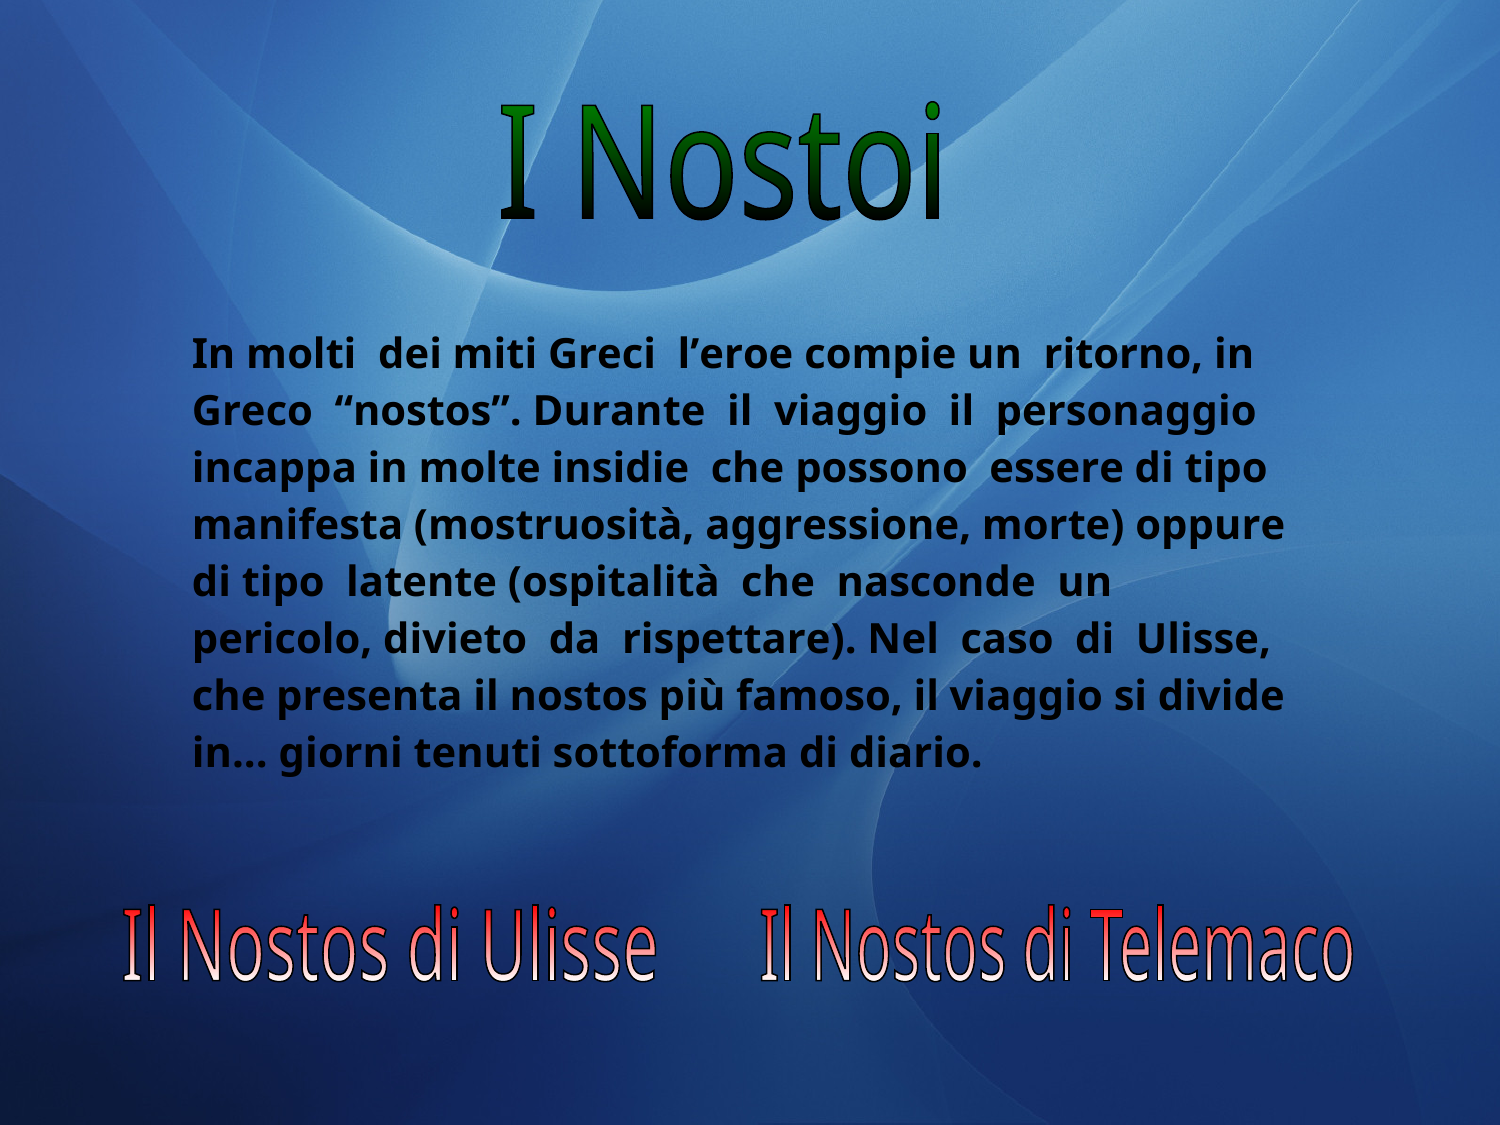

I Nostoi
In molti dei miti Greci l’eroe compie un ritorno, in Greco “nostos”. Durante il viaggio il personaggio incappa in molte insidie che possono essere di tipo manifesta (mostruosità, aggressione, morte) oppure di tipo latente (ospitalità che nasconde un pericolo, divieto da rispettare). Nel caso di Ulisse, che presenta il nostos più famoso, il viaggio si divide in... giorni tenuti sottoforma di diario.
Il Nostos di Ulisse
Il Nostos di Telemaco